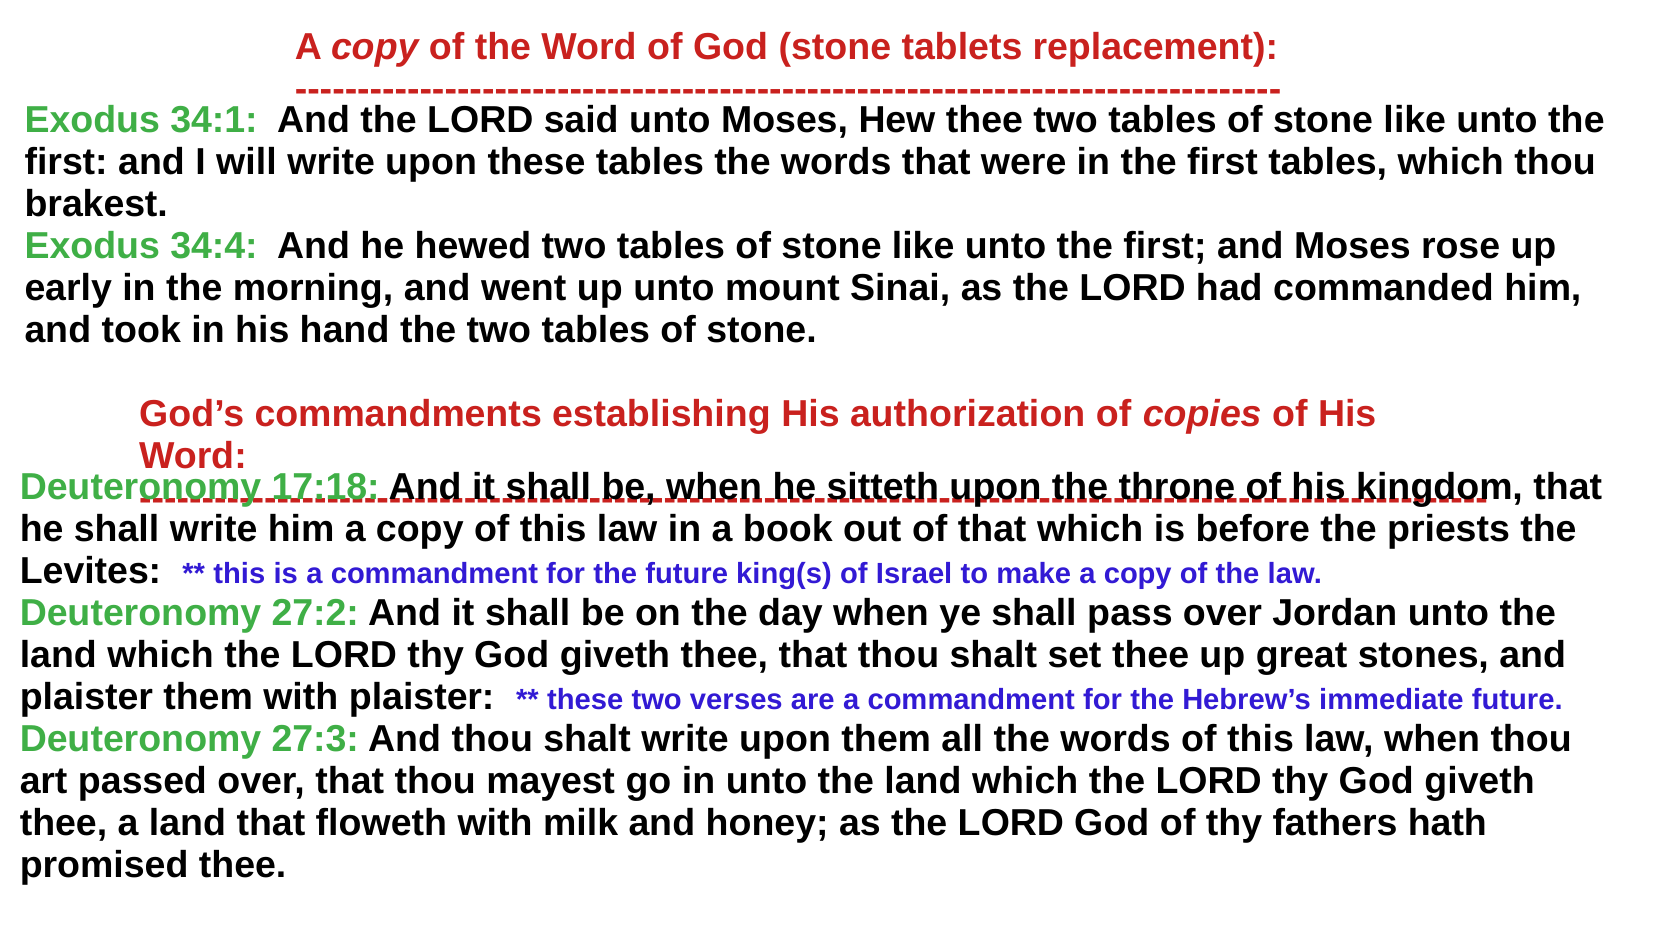

A copy of the Word of God (stone tablets replacement):
-------------------------------------------------------------------------------
Exodus 34:1: And the LORD said unto Moses, Hew thee two tables of stone like unto the first: and I will write upon these tables the words that were in the first tables, which thou brakest.
Exodus 34:4: And he hewed two tables of stone like unto the first; and Moses rose up early in the morning, and went up unto mount Sinai, as the LORD had commanded him, and took in his hand the two tables of stone.
God’s commandments establishing His authorization of copies of His Word:
------------------------------------------------------------------------------------------------------------
Deuteronomy 17:18: And it shall be, when he sitteth upon the throne of his kingdom, that he shall write him a copy of this law in a book out of that which is before the priests the Levites: ** this is a commandment for the future king(s) of Israel to make a copy of the law.
Deuteronomy 27:2: And it shall be on the day when ye shall pass over Jordan unto the land which the LORD thy God giveth thee, that thou shalt set thee up great stones, and plaister them with plaister: ** these two verses are a commandment for the Hebrew’s immediate future.
Deuteronomy 27:3: And thou shalt write upon them all the words of this law, when thou art passed over, that thou mayest go in unto the land which the LORD thy God giveth thee, a land that floweth with milk and honey; as the LORD God of thy fathers hath promised thee.